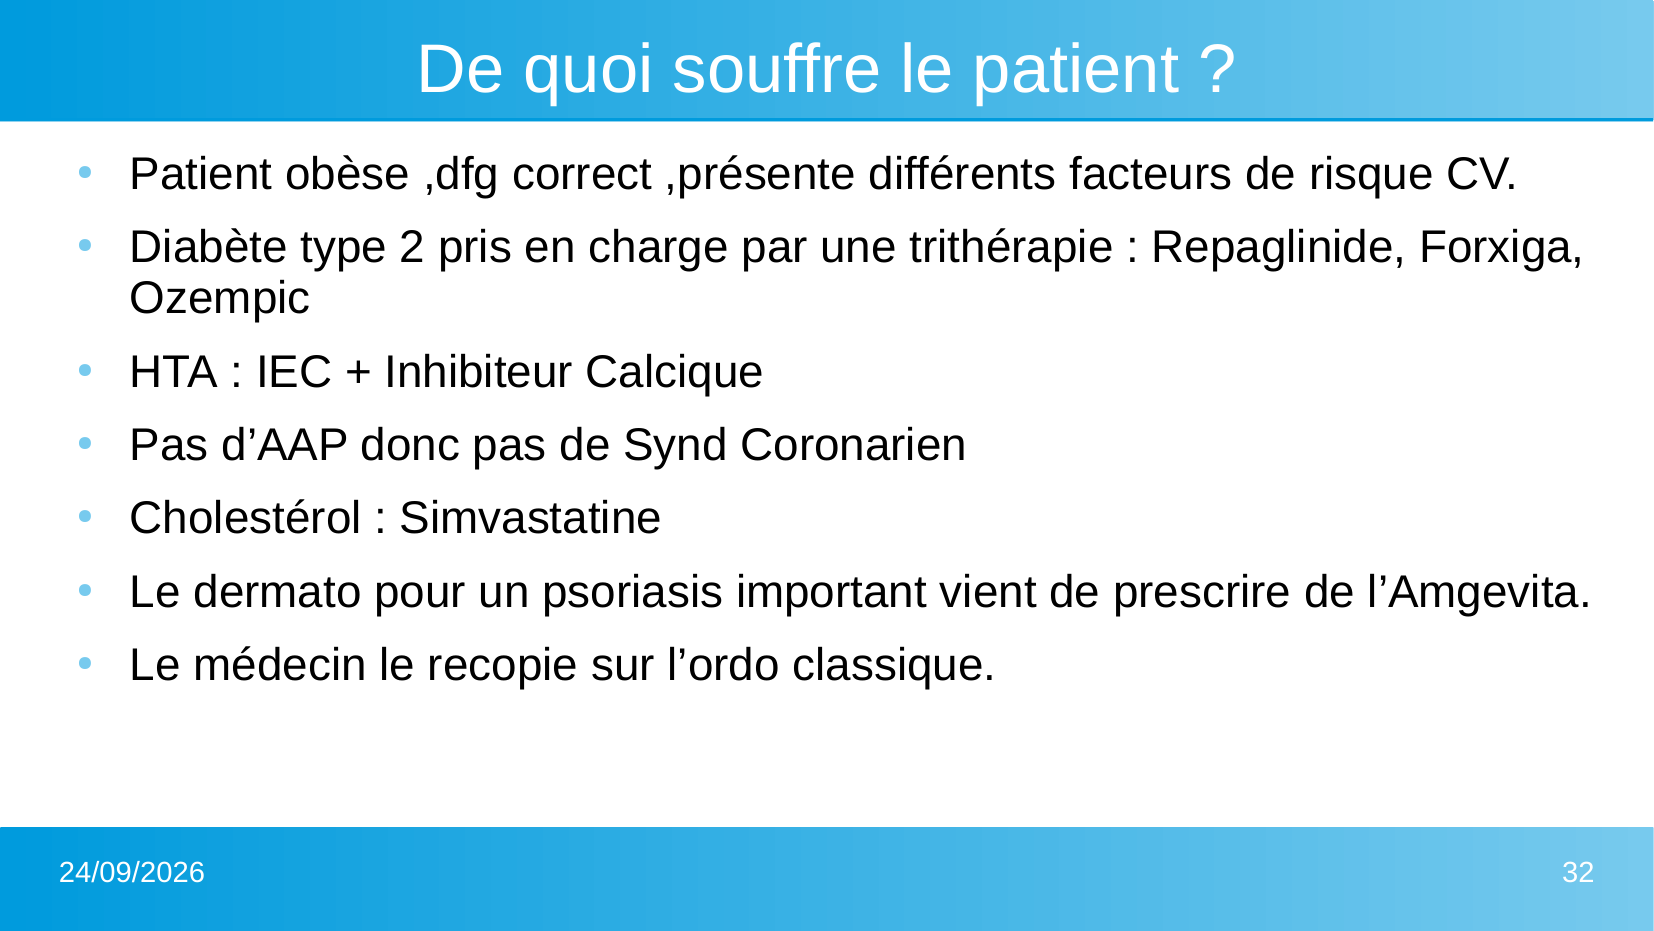

# De quoi souffre le patient ?
Patient obèse ,dfg correct ,présente différents facteurs de risque CV.
Diabète type 2 pris en charge par une trithérapie : Repaglinide, Forxiga, Ozempic
HTA : IEC + Inhibiteur Calcique
Pas d’AAP donc pas de Synd Coronarien
Cholestérol : Simvastatine
Le dermato pour un psoriasis important vient de prescrire de l’Amgevita.
Le médecin le recopie sur l’ordo classique.
32